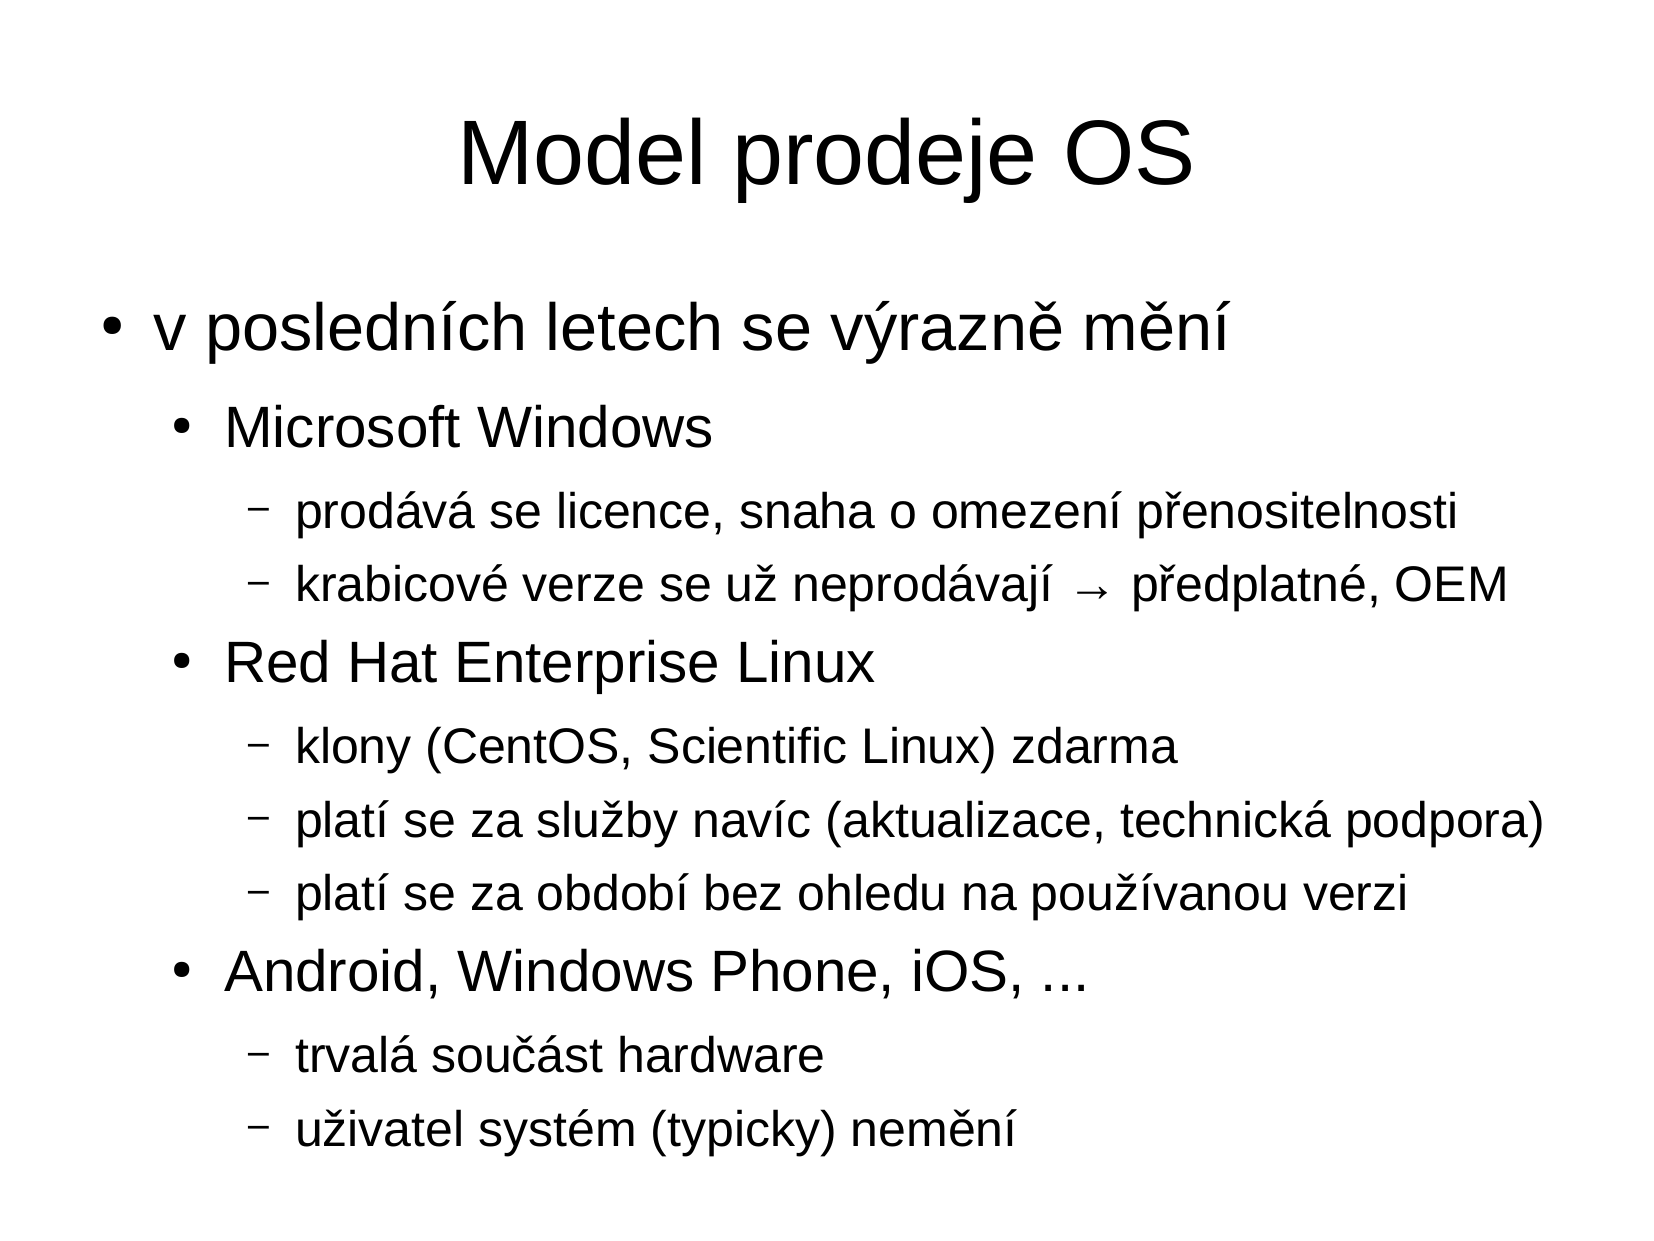

# Model prodeje OS
v posledních letech se výrazně mění
Microsoft Windows
prodává se licence, snaha o omezení přenositelnosti
krabicové verze se už neprodávají → předplatné, OEM
Red Hat Enterprise Linux
klony (CentOS, Scientific Linux) zdarma
platí se za služby navíc (aktualizace, technická podpora)
platí se za období bez ohledu na používanou verzi
Android, Windows Phone, iOS, ...
trvalá součást hardware
uživatel systém (typicky) nemění